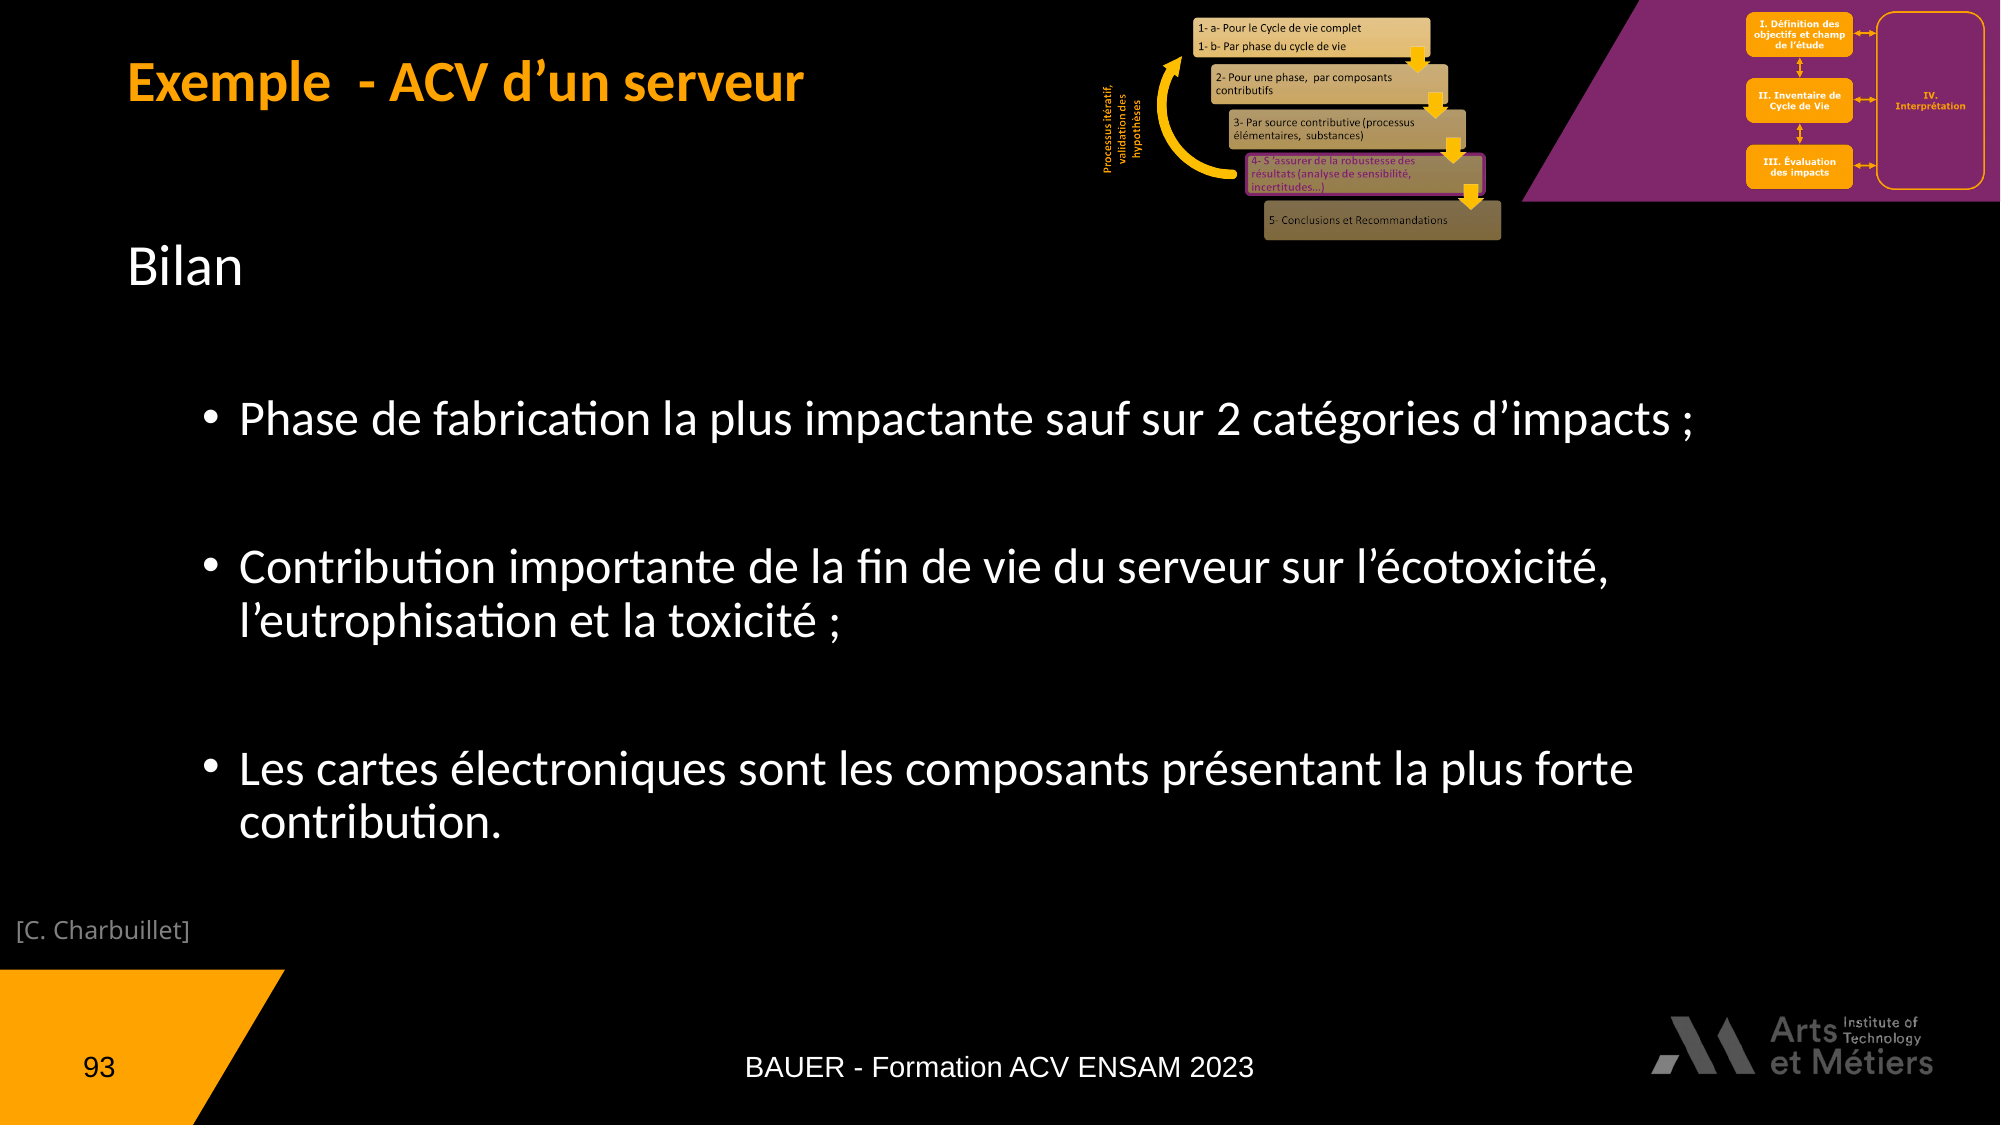

# Exemple - ACV d’un serveur
Bilan
Phase de fabrication la plus impactante sauf sur 2 catégories d’impacts ;
Contribution importante de la fin de vie du serveur sur l’écotoxicité, l’eutrophisation et la toxicité ;
Les cartes électroniques sont les composants présentant la plus forte contribution.
[C. Charbuillet]